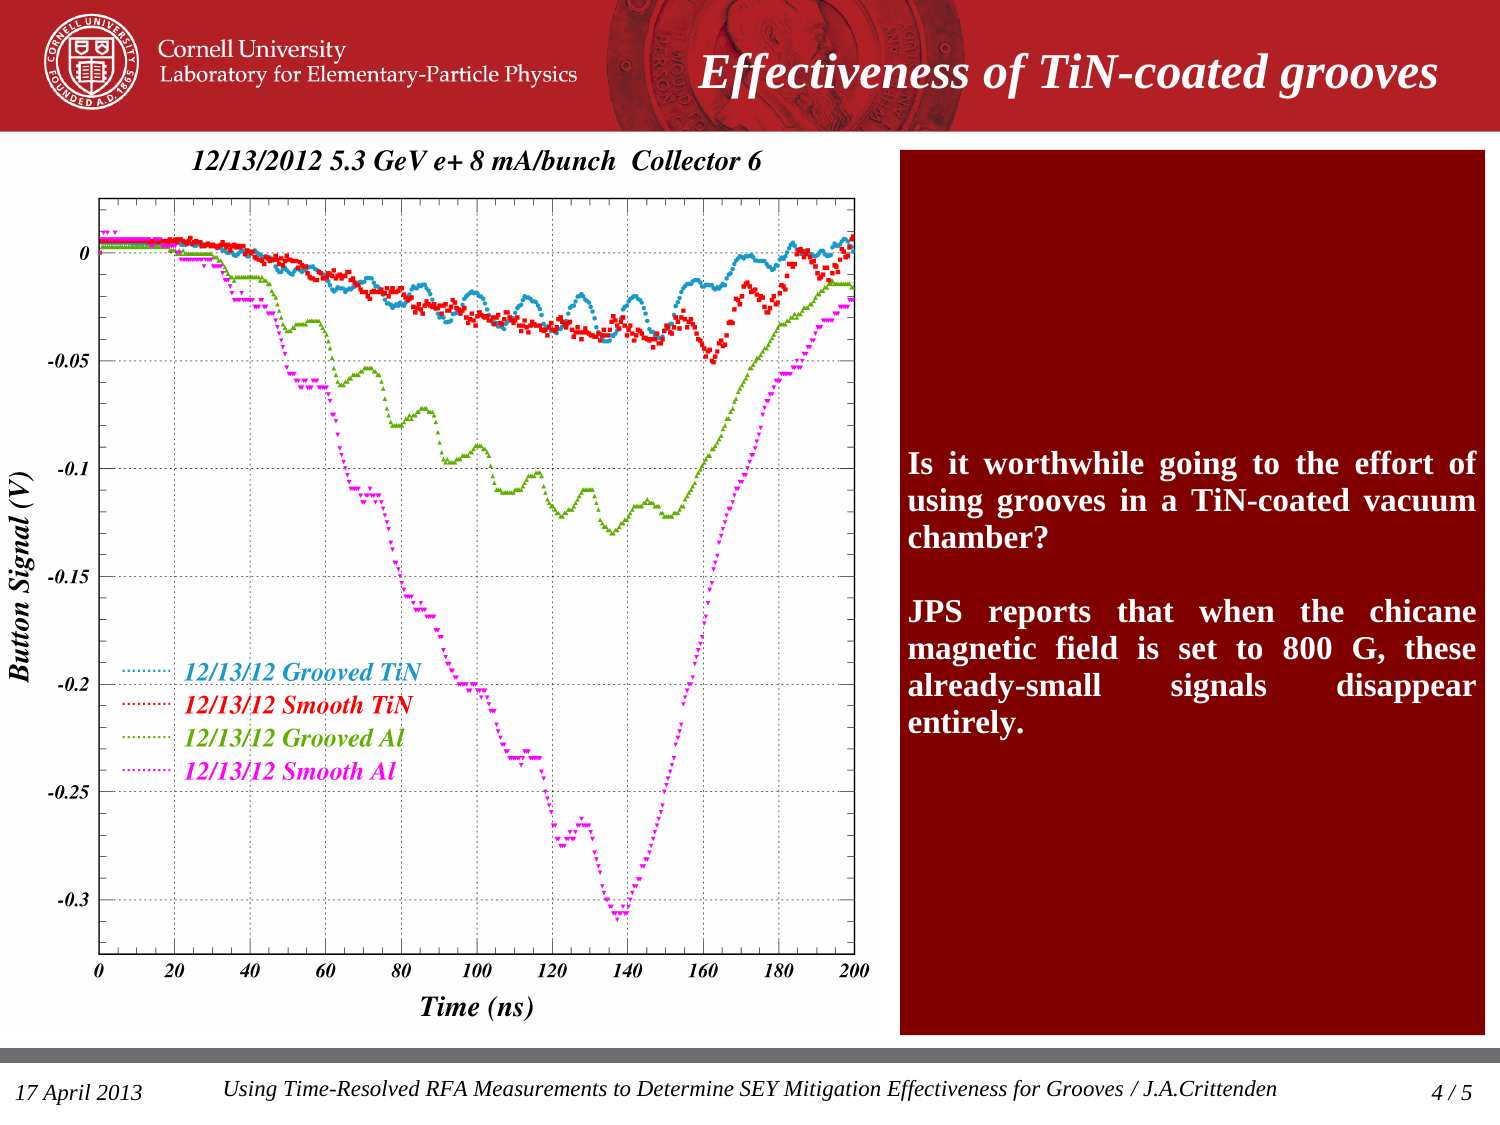

# Effectiveness of TiN-coated grooves
Is it worthwhile going to the effort of using grooves in a TiN-coated vacuum chamber?
JPS reports that when the chicane magnetic field is set to 800 G, these already-small signals disappear entirely.